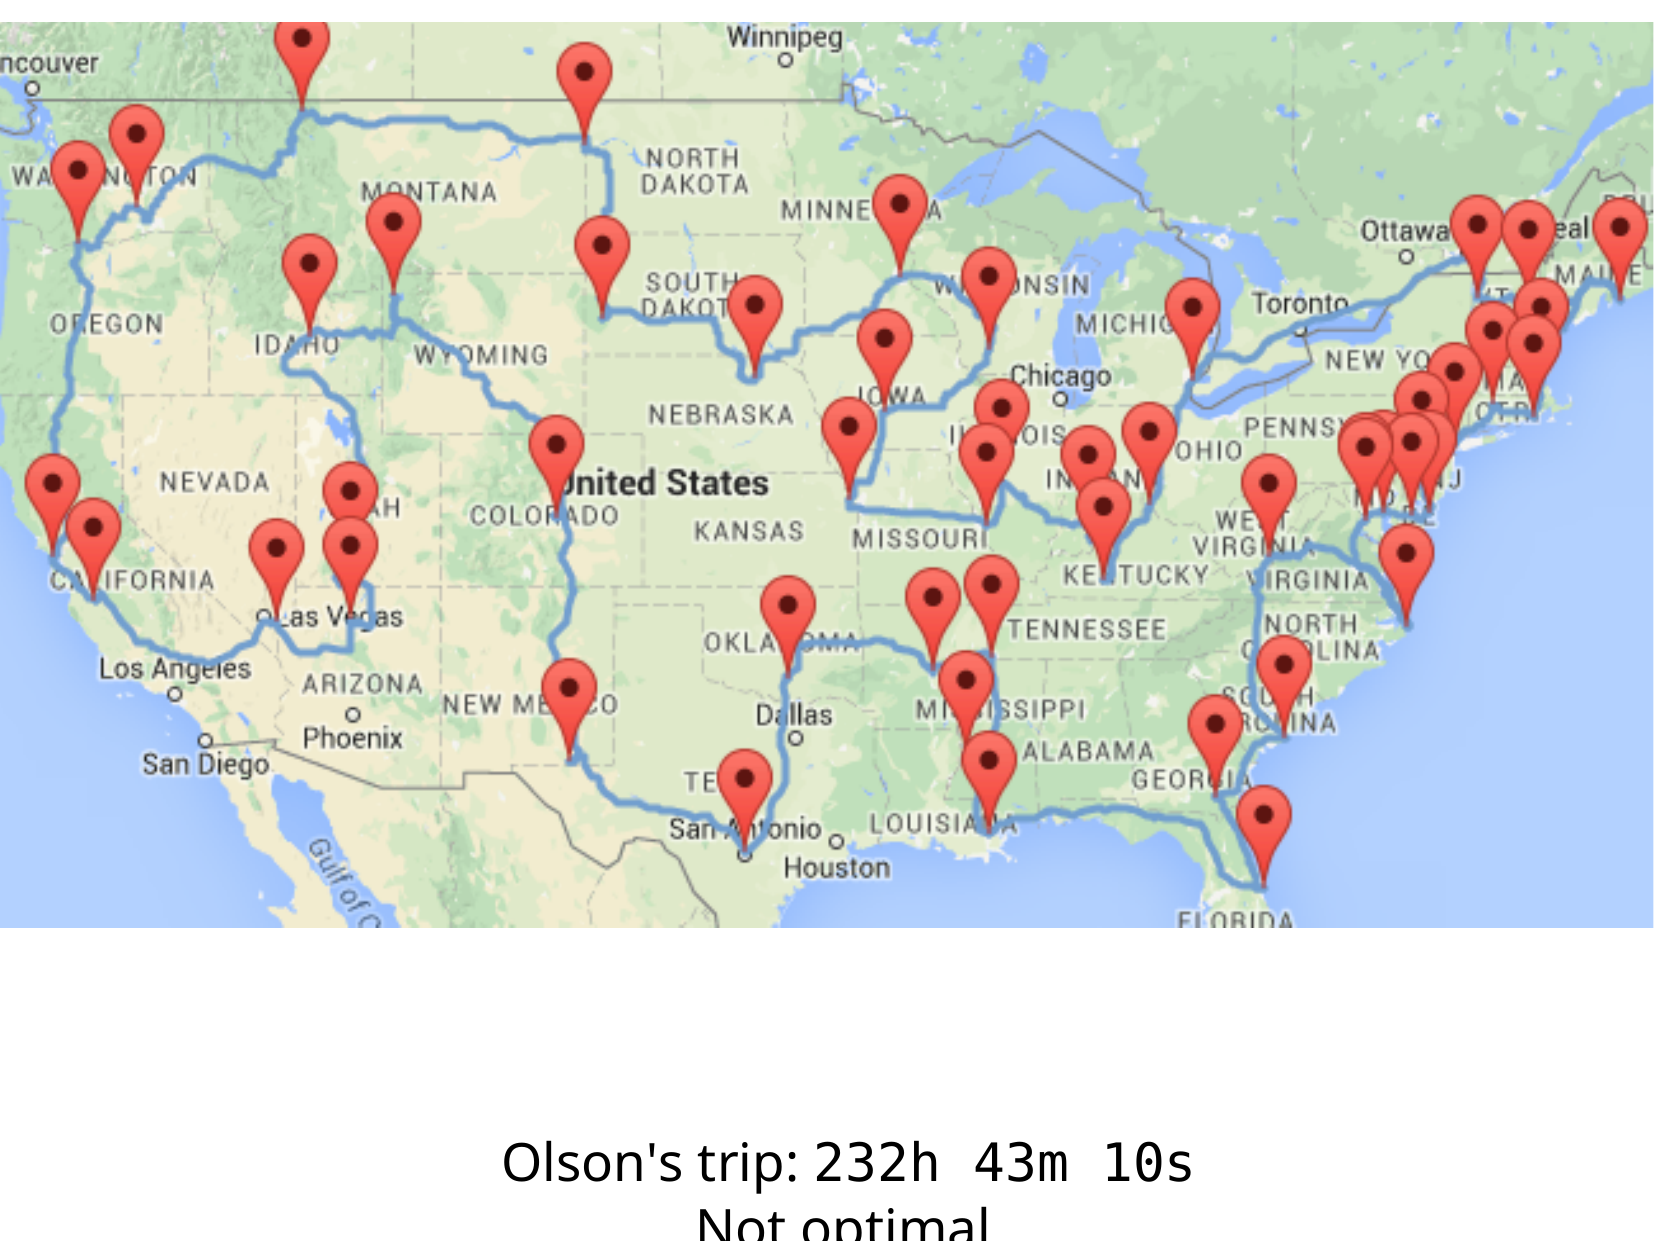

Olson's trip: 232h 43m 10s
Not optimal